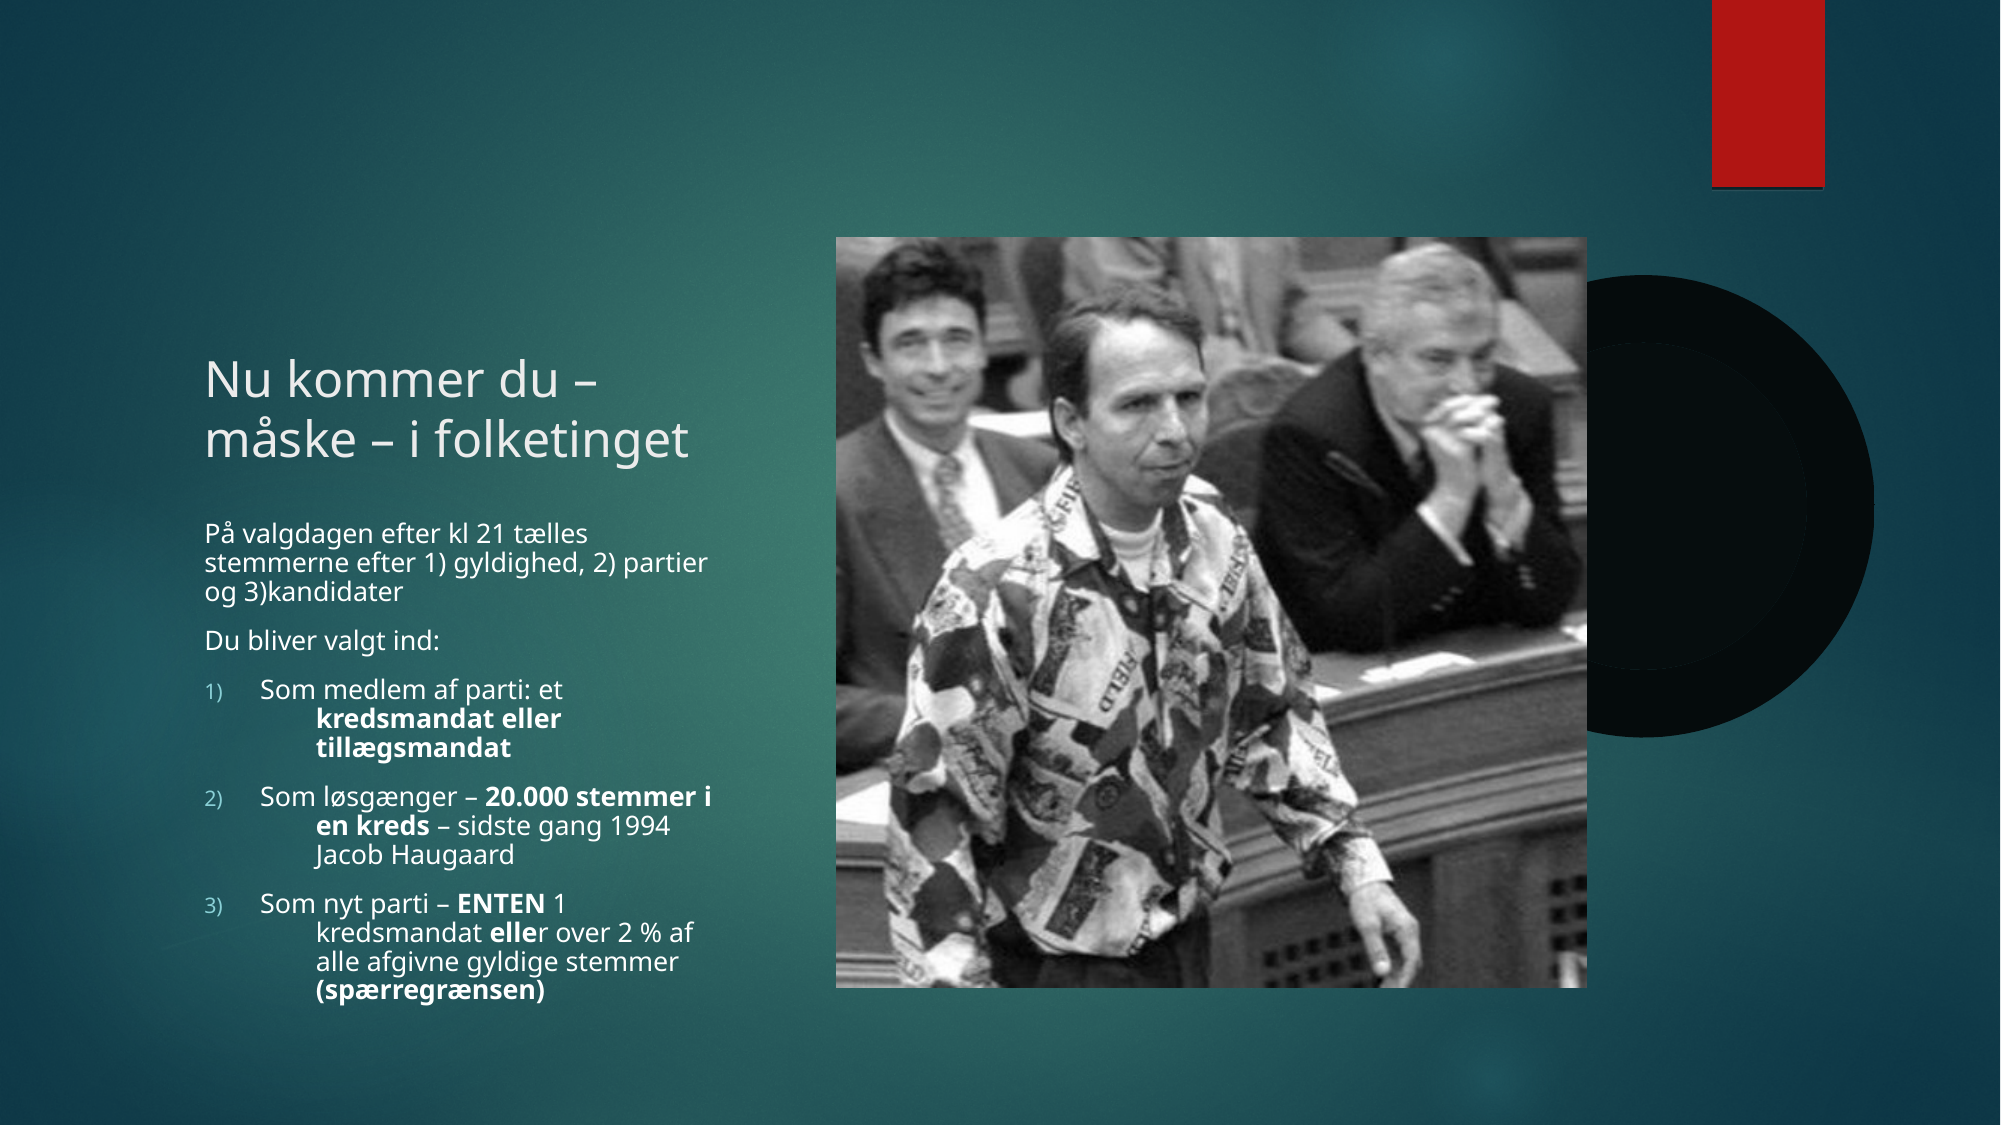

# Nu kommer du – måske – i folketinget
På valgdagen efter kl 21 tælles stemmerne efter 1) gyldighed, 2) partier og 3)kandidater
Du bliver valgt ind:
Som medlem af parti: et kredsmandat eller tillægsmandat
Som løsgænger – 20.000 stemmer i en kreds – sidste gang 1994 Jacob Haugaard
Som nyt parti – ENTEN 1 kredsmandat eller over 2 % af alle afgivne gyldige stemmer (spærregrænsen)